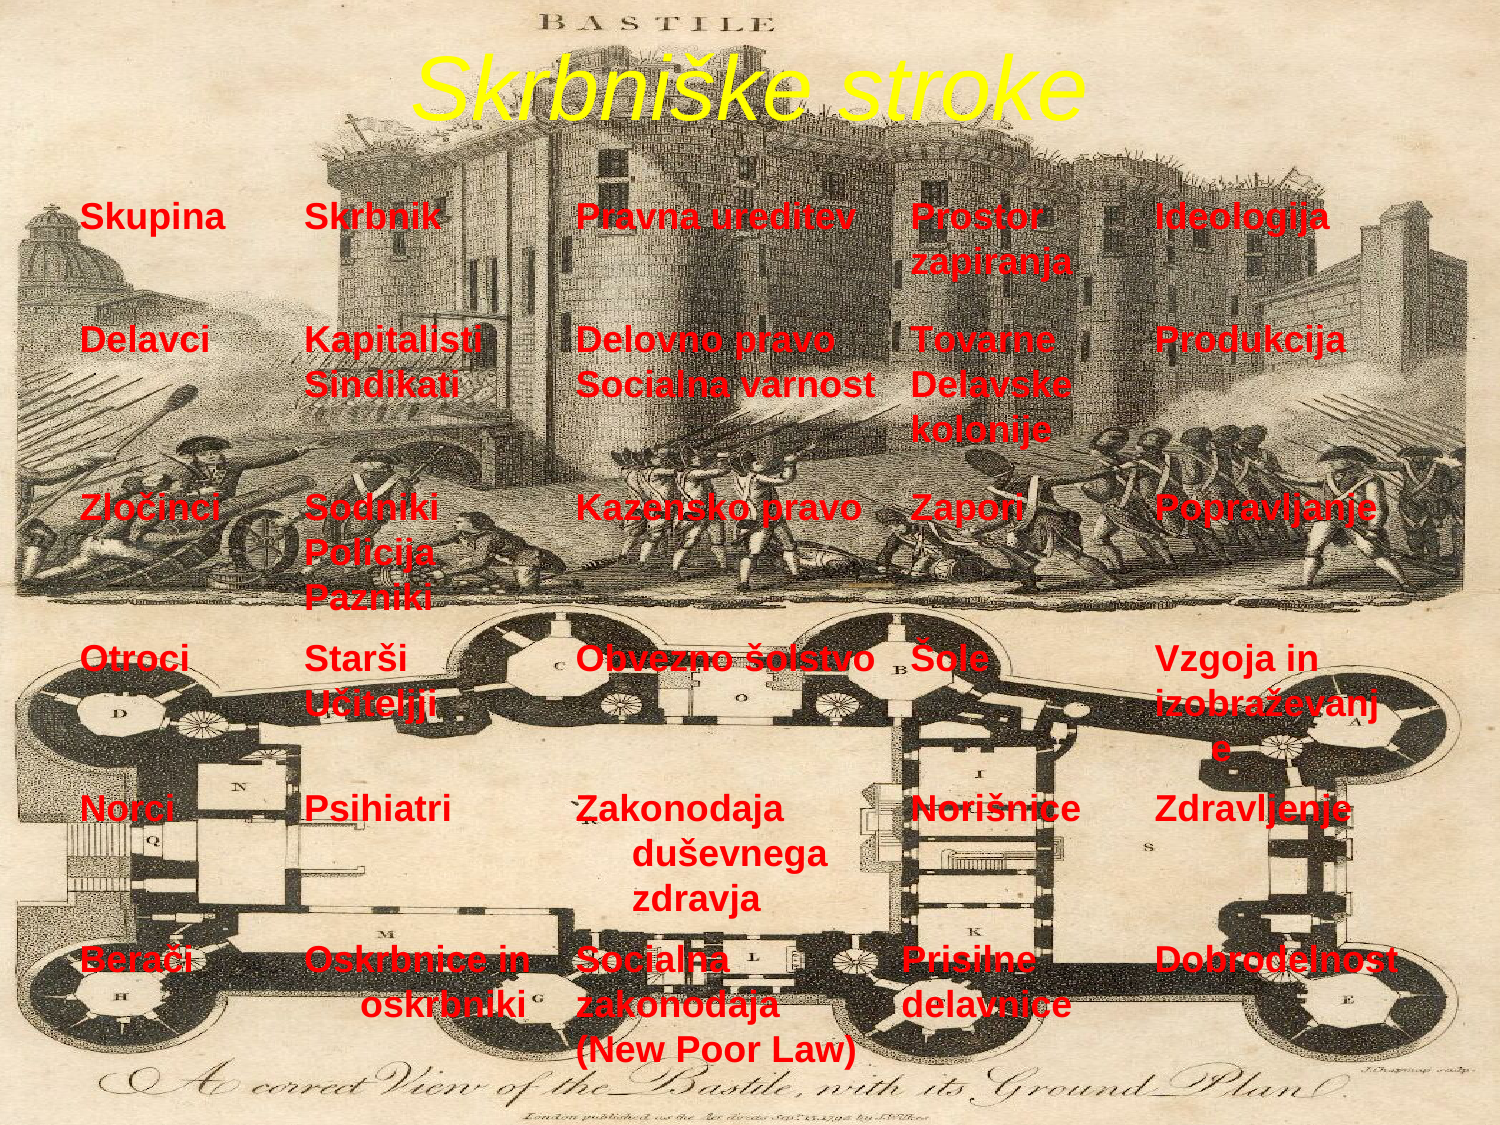

# Skrbniške stroke
| Skupina | Skrbnik | Pravna ureditev | Prostor zapiranja | Ideologija |
| --- | --- | --- | --- | --- |
| Delavci | Kapitalisti Sindikati | Delovno pravo Socialna varnost | Tovarne Delavske kolonije | Produkcija |
| Zločinci | Sodniki Policija Pazniki | Kazensko pravo | Zapori | Popravljanje |
| Otroci | Starši Učiteljji | Obvezno šolstvo | Šole | Vzgoja in izobraževanje |
| Norci | Psihiatri | Zakonodaja duševnega zdravja | Norišnice | Zdravljenje |
| Berači | Oskrbnice in oskrbniki | Socialna zakonodaja (New Poor Law) | Prisilne delavnice | Dobrodelnost |